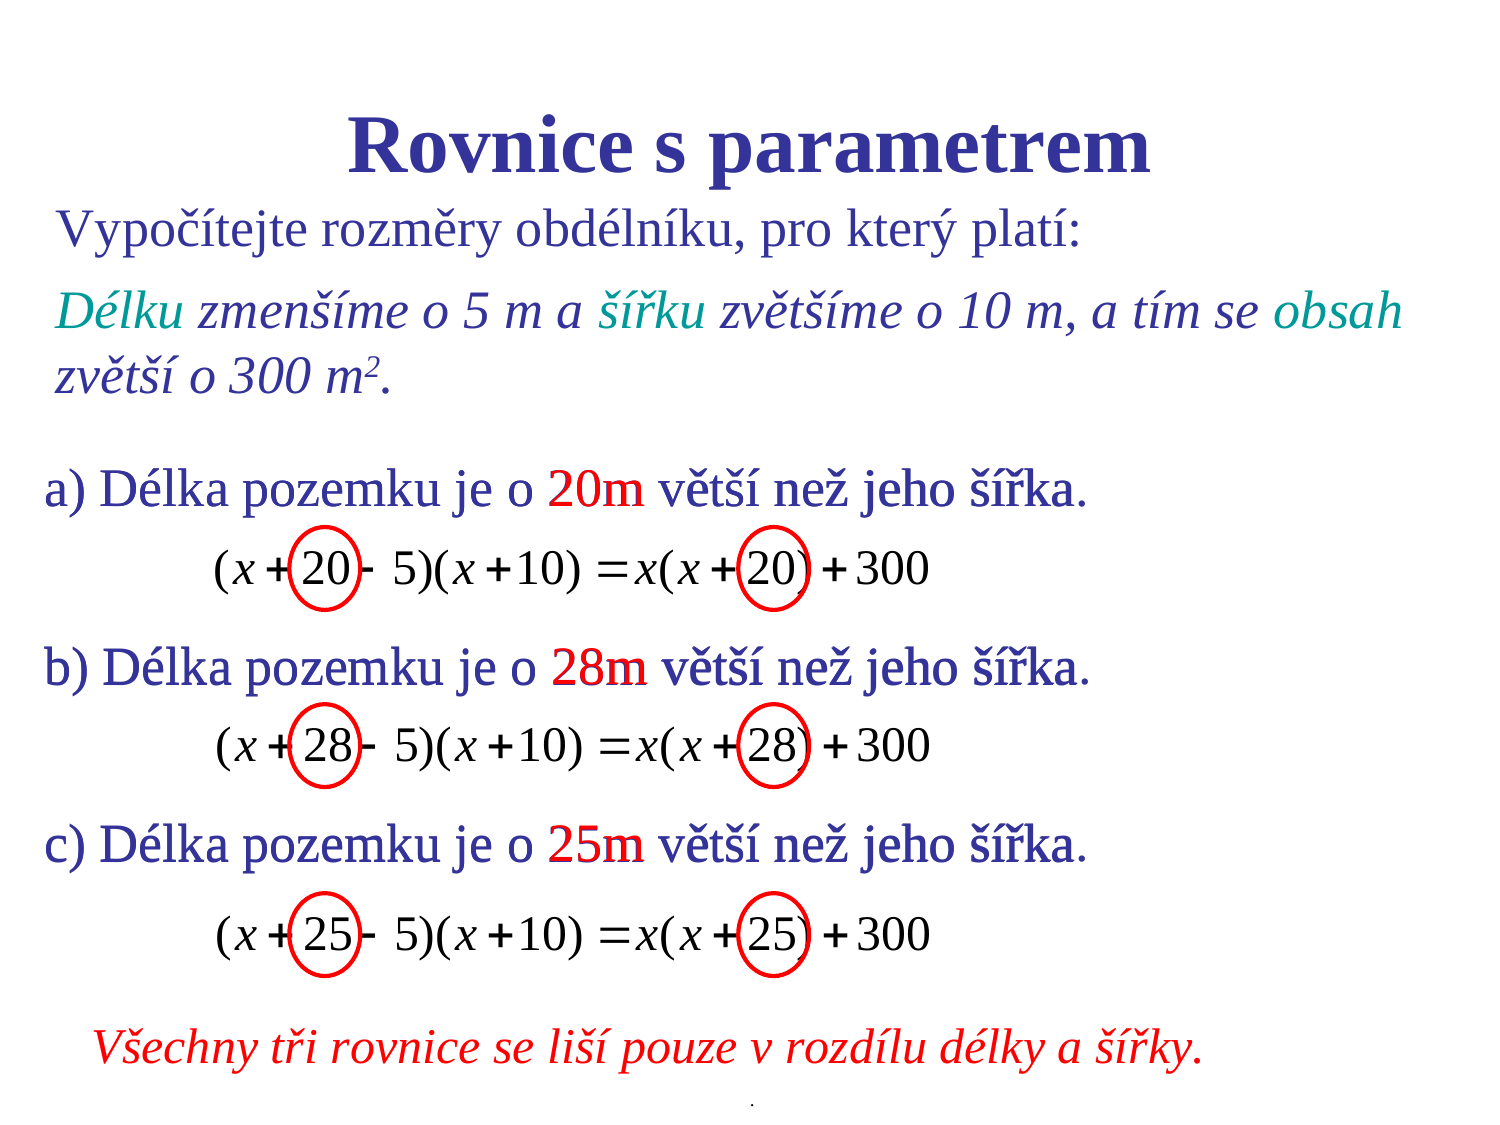

Rovnice s parametrem
Vypočítejte rozměry obdélníku, pro který platí:
Délku zmenšíme o 5 m a šířku zvětšíme o 10 m, a tím se obsah zvětší o 300 m2.
a) Délka pozemku je o 20m větší než jeho šířka.
a) Délka pozemku je o 20m větší než jeho šířka
b) Délka pozemku je o 28m větší než jeho šířka.
b) Délka pozemku je o 28m větší než jeho šířka
c) Délka pozemku je o 25m větší než jeho šířka.
c) Délka pozemku je o 25m větší než jeho šířka
Všechny tři rovnice se liší pouze v rozdílu délky a šířky.
.